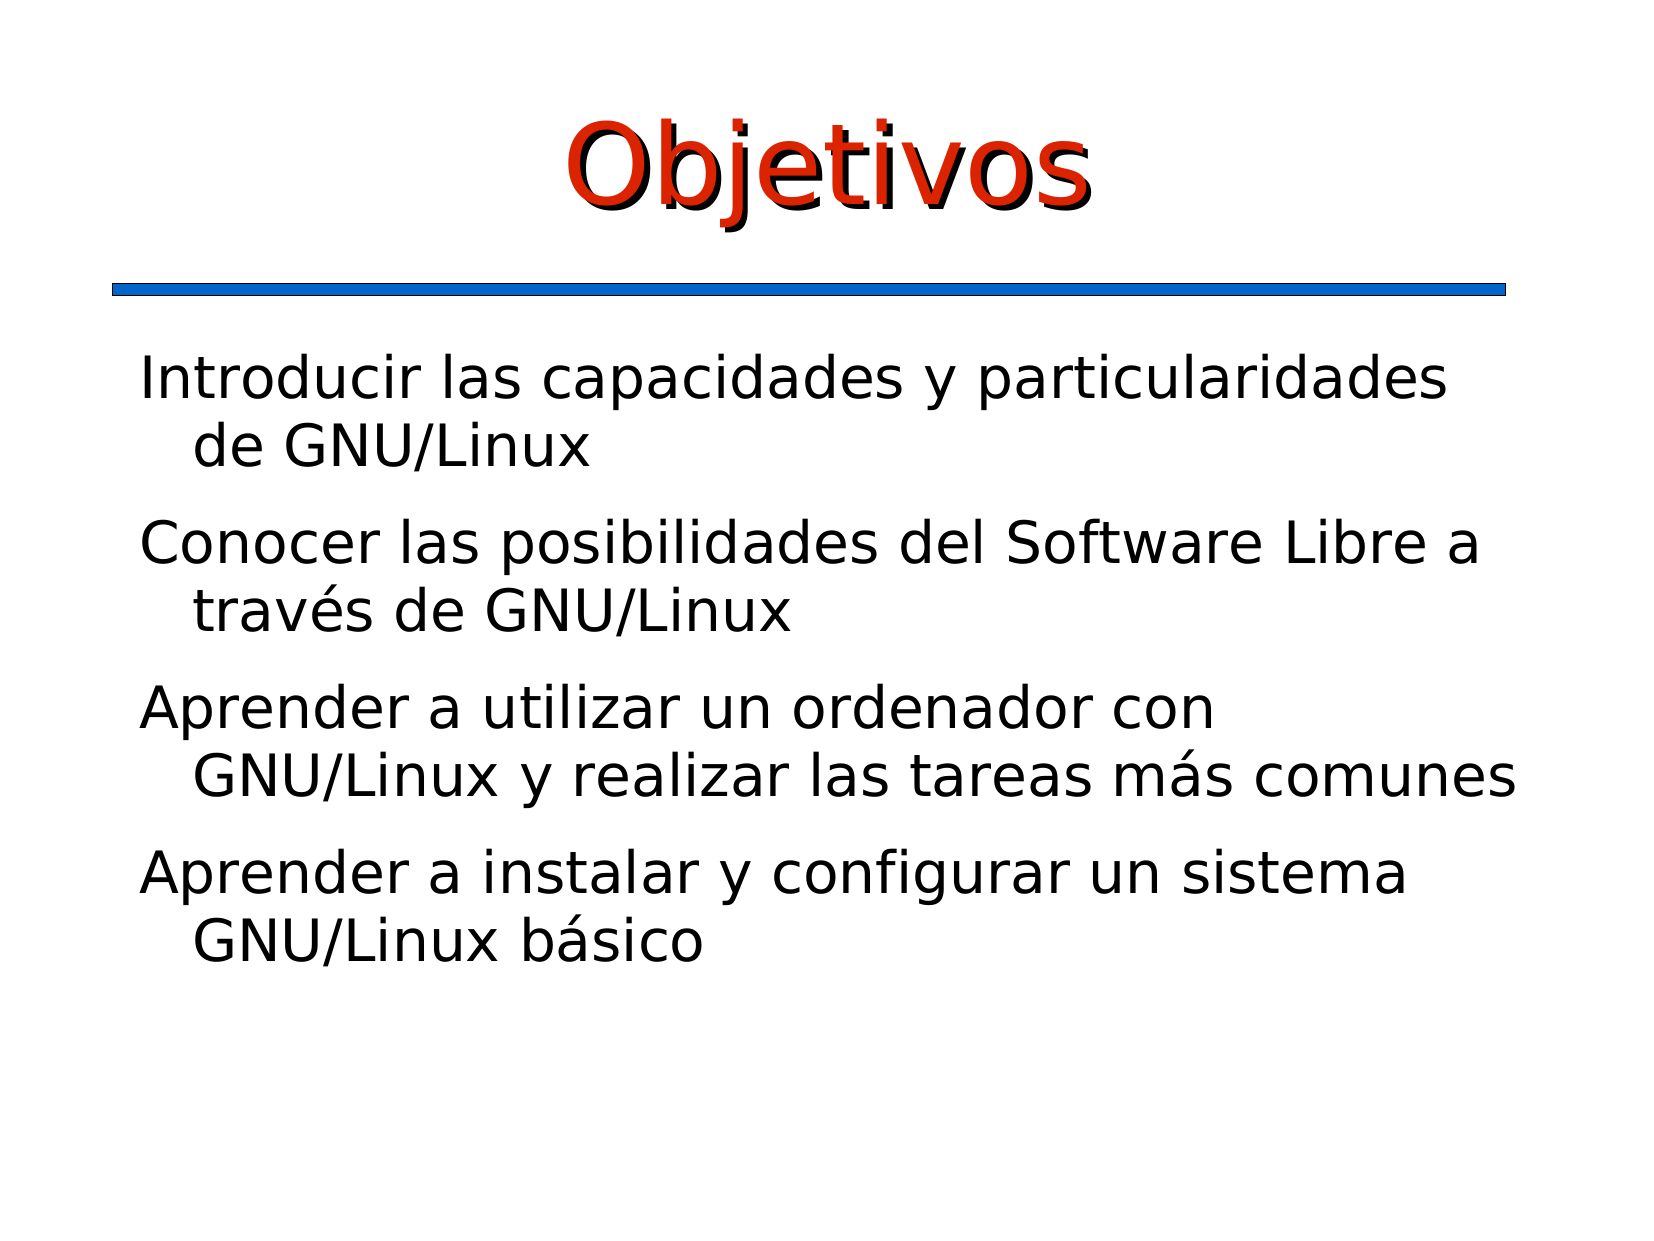

# Objetivos
Introducir las capacidades y particularidades de GNU/Linux
Conocer las posibilidades del Software Libre a través de GNU/Linux
Aprender a utilizar un ordenador con GNU/Linux y realizar las tareas más comunes
Aprender a instalar y configurar un sistema GNU/Linux básico